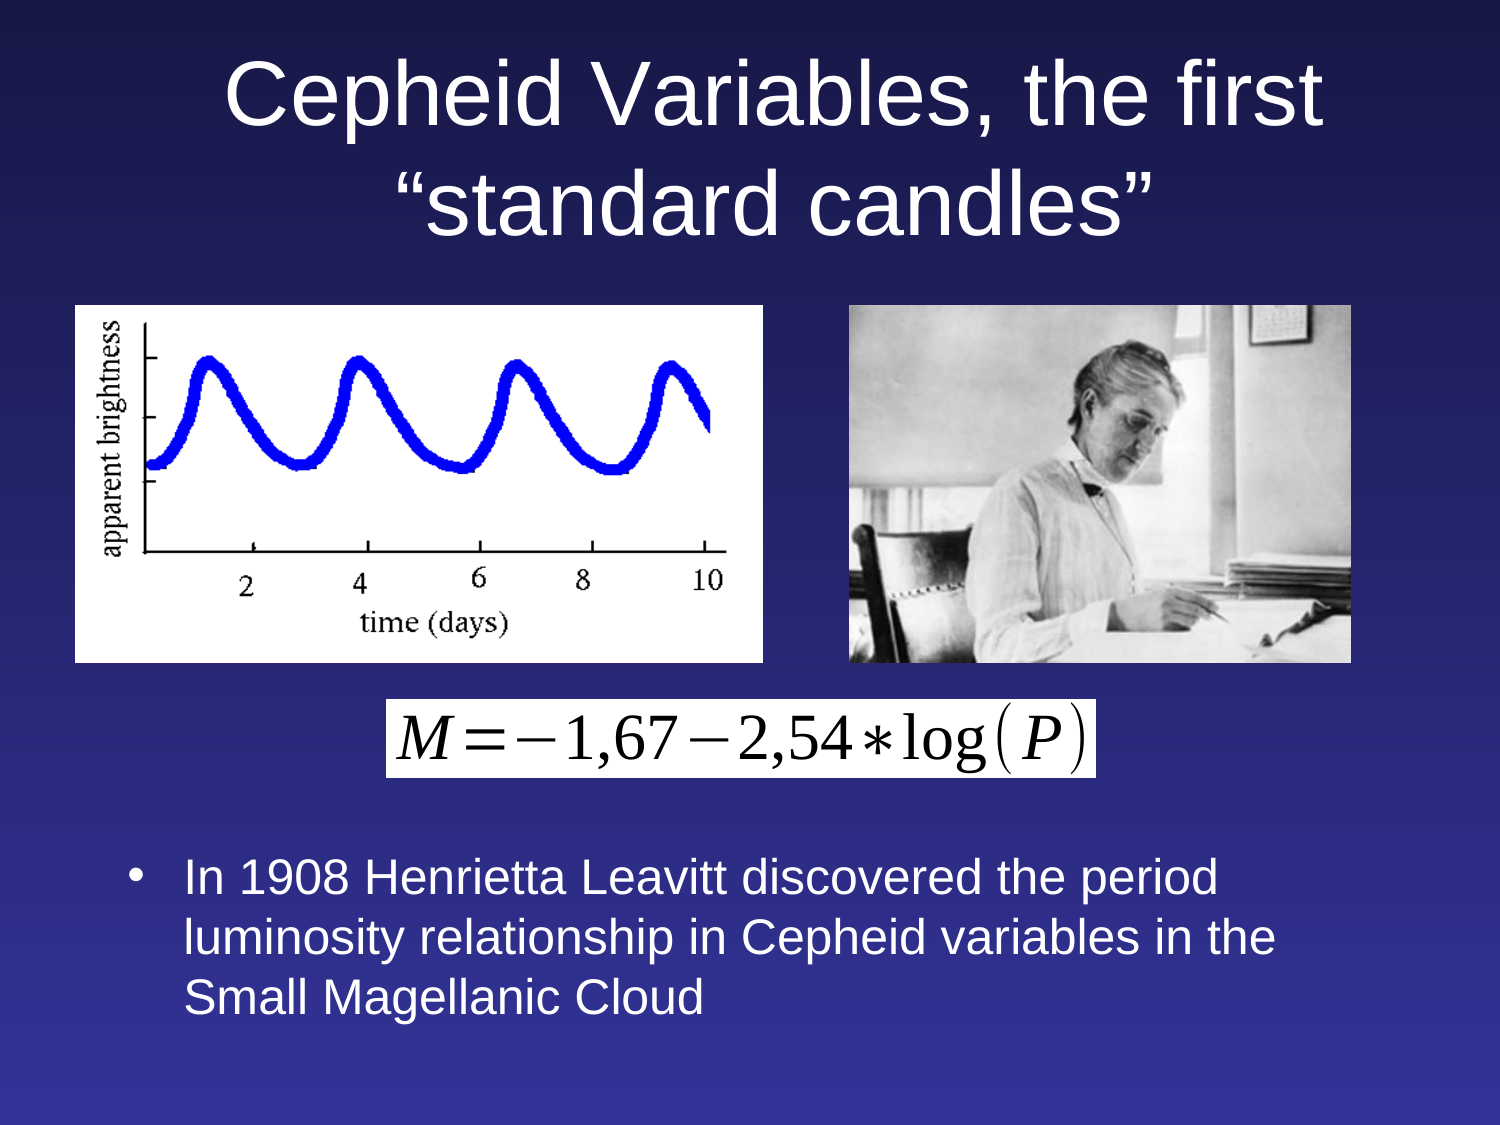

# Cepheid Variables, the first “standard candles”
In 1908 Henrietta Leavitt discovered the period luminosity relationship in Cepheid variables in the Small Magellanic Cloud